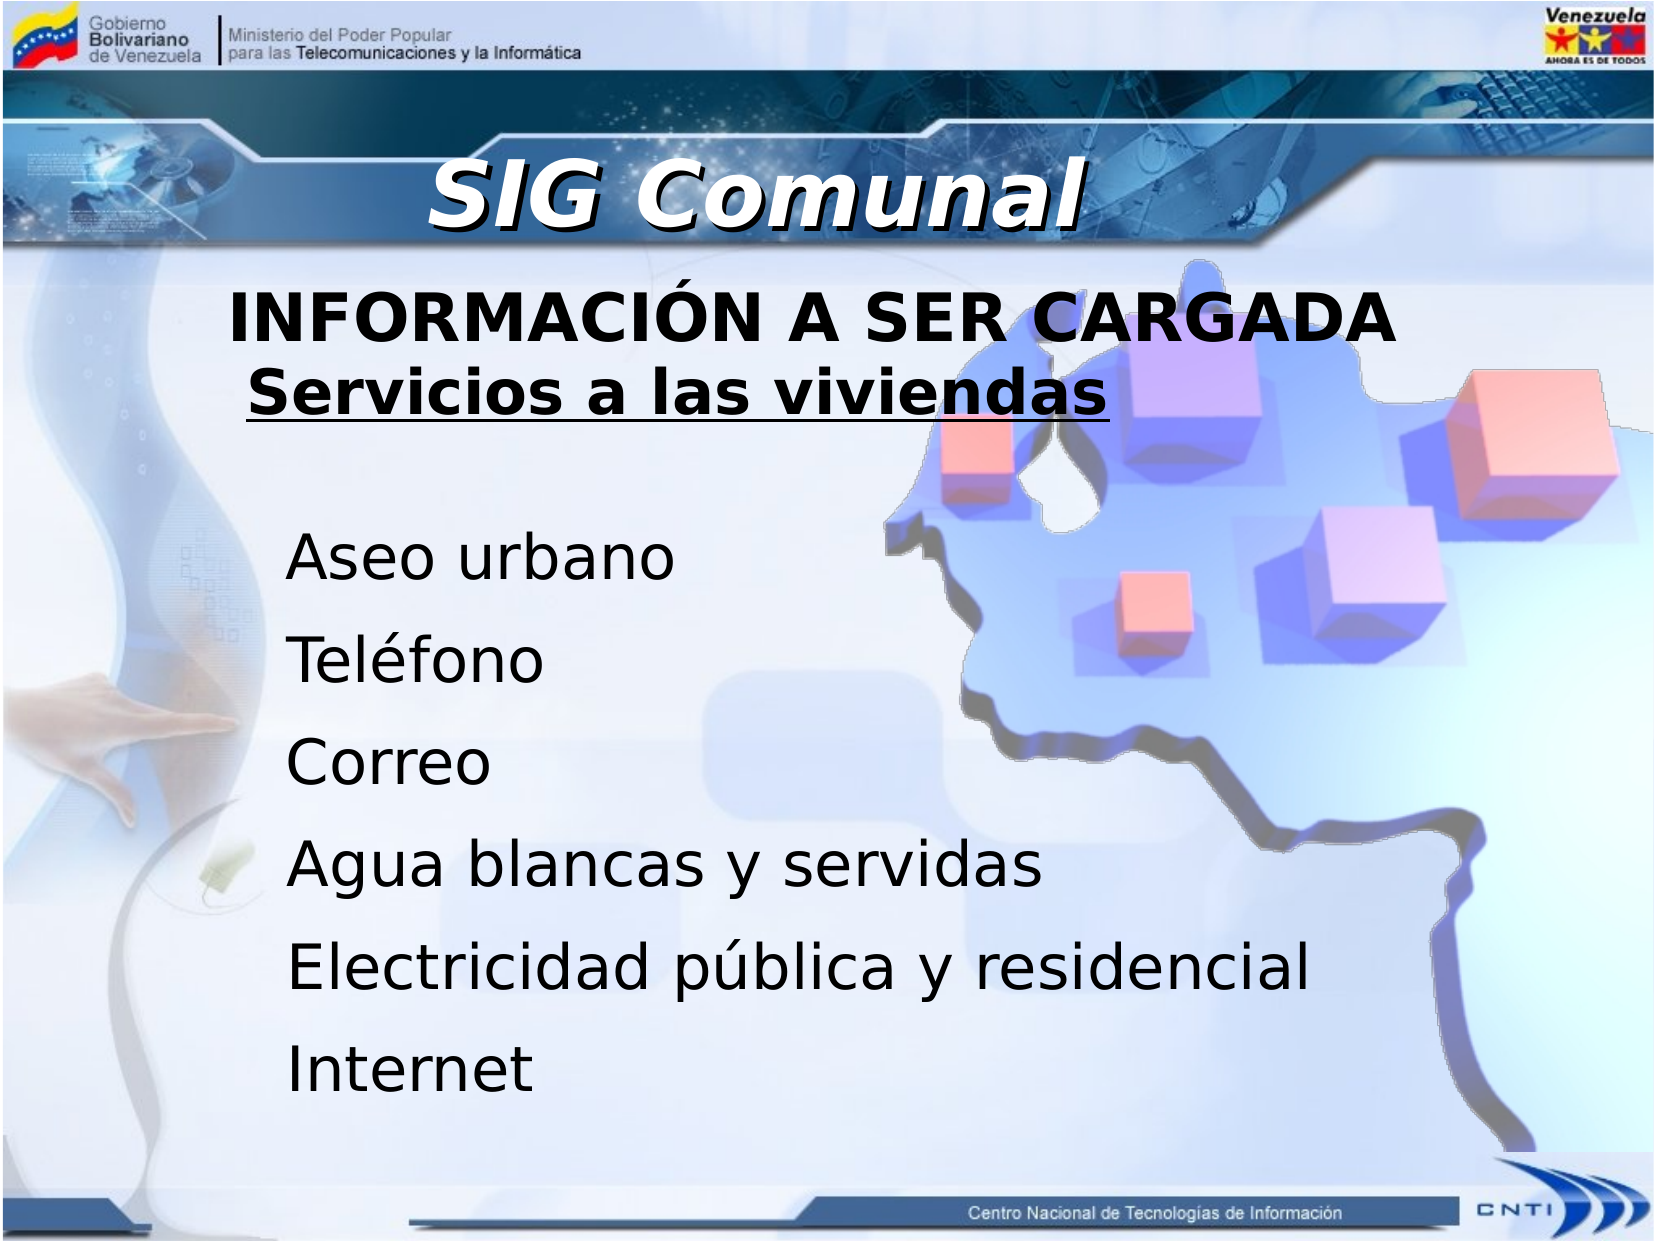

# SIG Comunal
INFORMACIÓN A SER CARGADA
 Servicios a las viviendas
 Aseo urbano
 Teléfono
 Correo
 Agua blancas y servidas
 Electricidad pública y residencial
 Internet